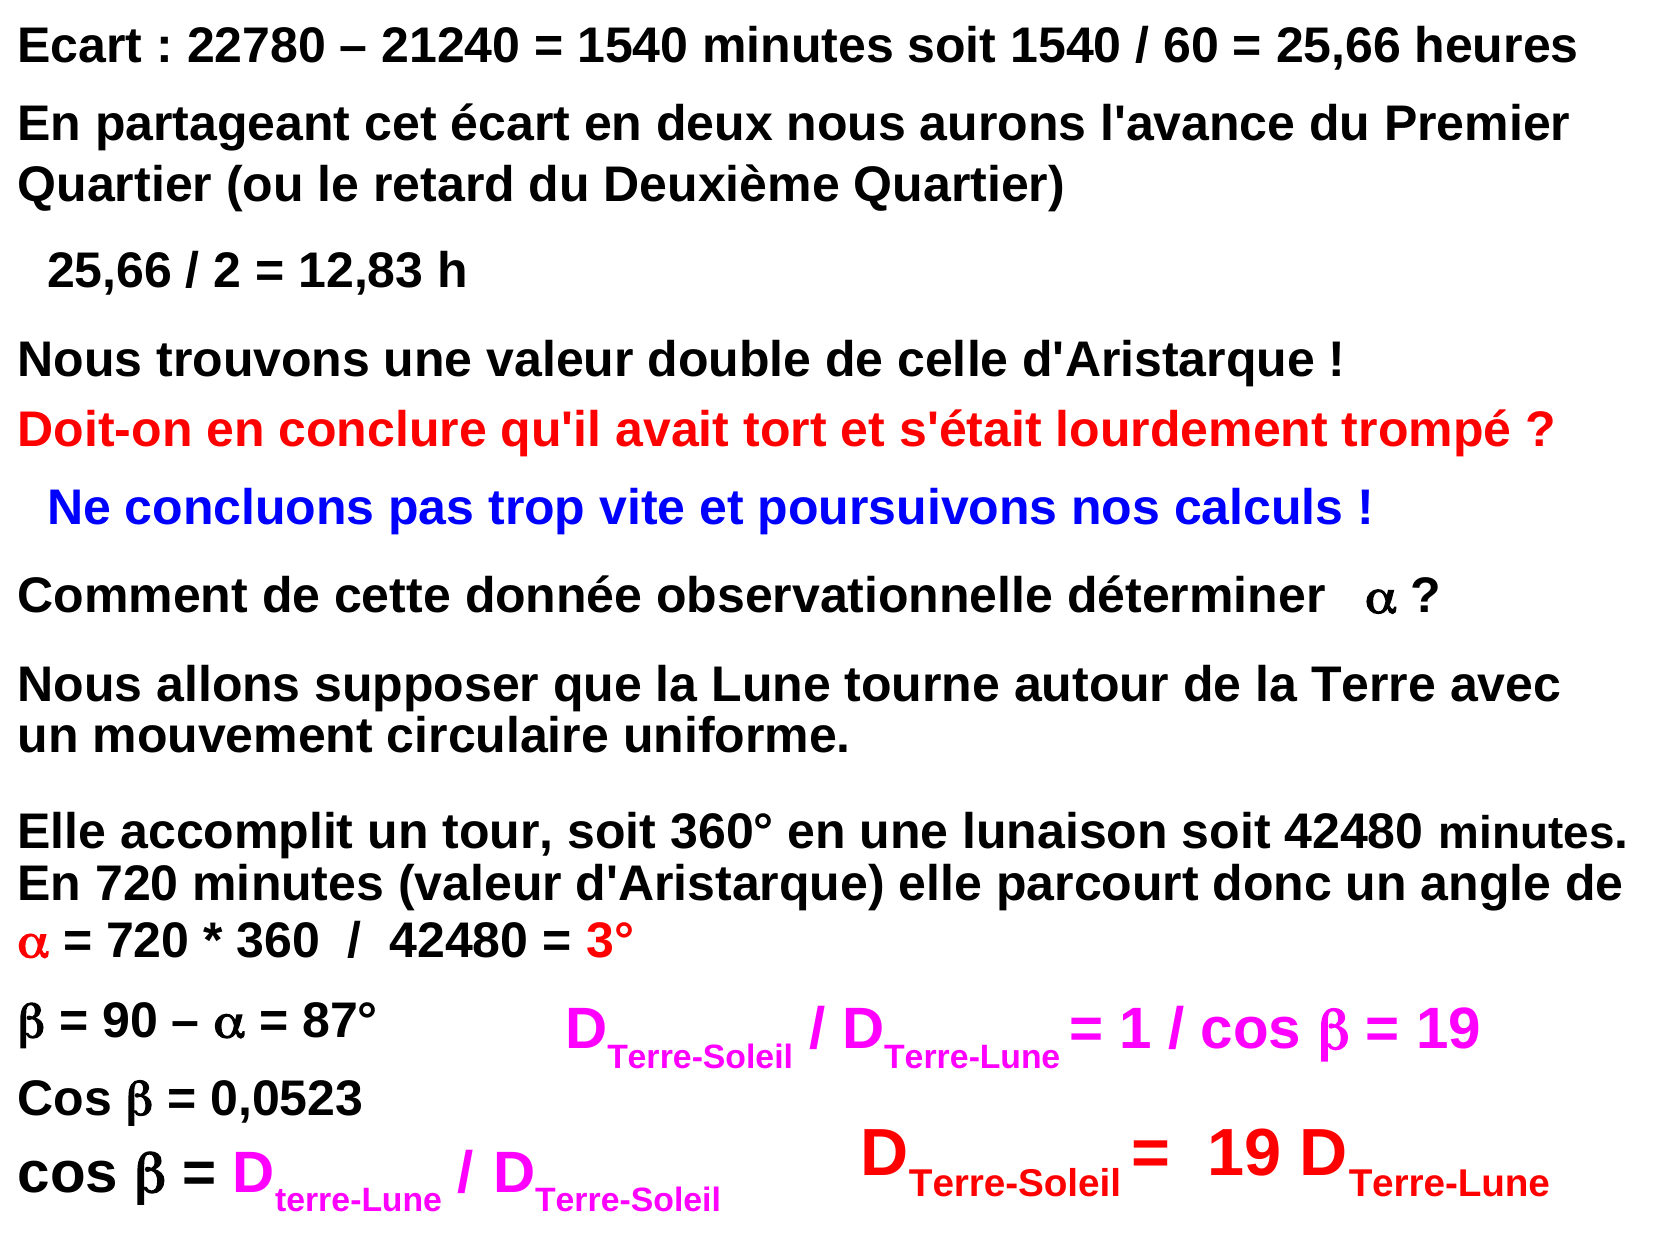

Ecart : 22780 – 21240 = 1540 minutes soit 1540 / 60 = 25,66 heures
En partageant cet écart en deux nous aurons l'avance du Premier Quartier (ou le retard du Deuxième Quartier)‏
25,66 / 2 = 12,83 h
Nous trouvons une valeur double de celle d'Aristarque !
Doit-on en conclure qu'il avait tort et s'était lourdement trompé ?
Ne concluons pas trop vite et poursuivons nos calculs !
Comment de cette donnée observationnelle déterminer  ?
Nous allons supposer que la Lune tourne autour de la Terre avec un mouvement circulaire uniforme.
Elle accomplit un tour, soit 360° en une lunaison soit 42480 minutes. En 720 minutes (valeur d'Aristarque) elle parcourt donc un angle de
 = 720 * 360 / 42480 = 3°
 = 90 –  = 87°
 DTerre-Soleil / DTerre-Lune = 1 / cos b = 19
Cos  = 0,0523
 DTerre-Soleil = 19 DTerre-Lune
cos b = Dterre-Lune / DTerre-Soleil